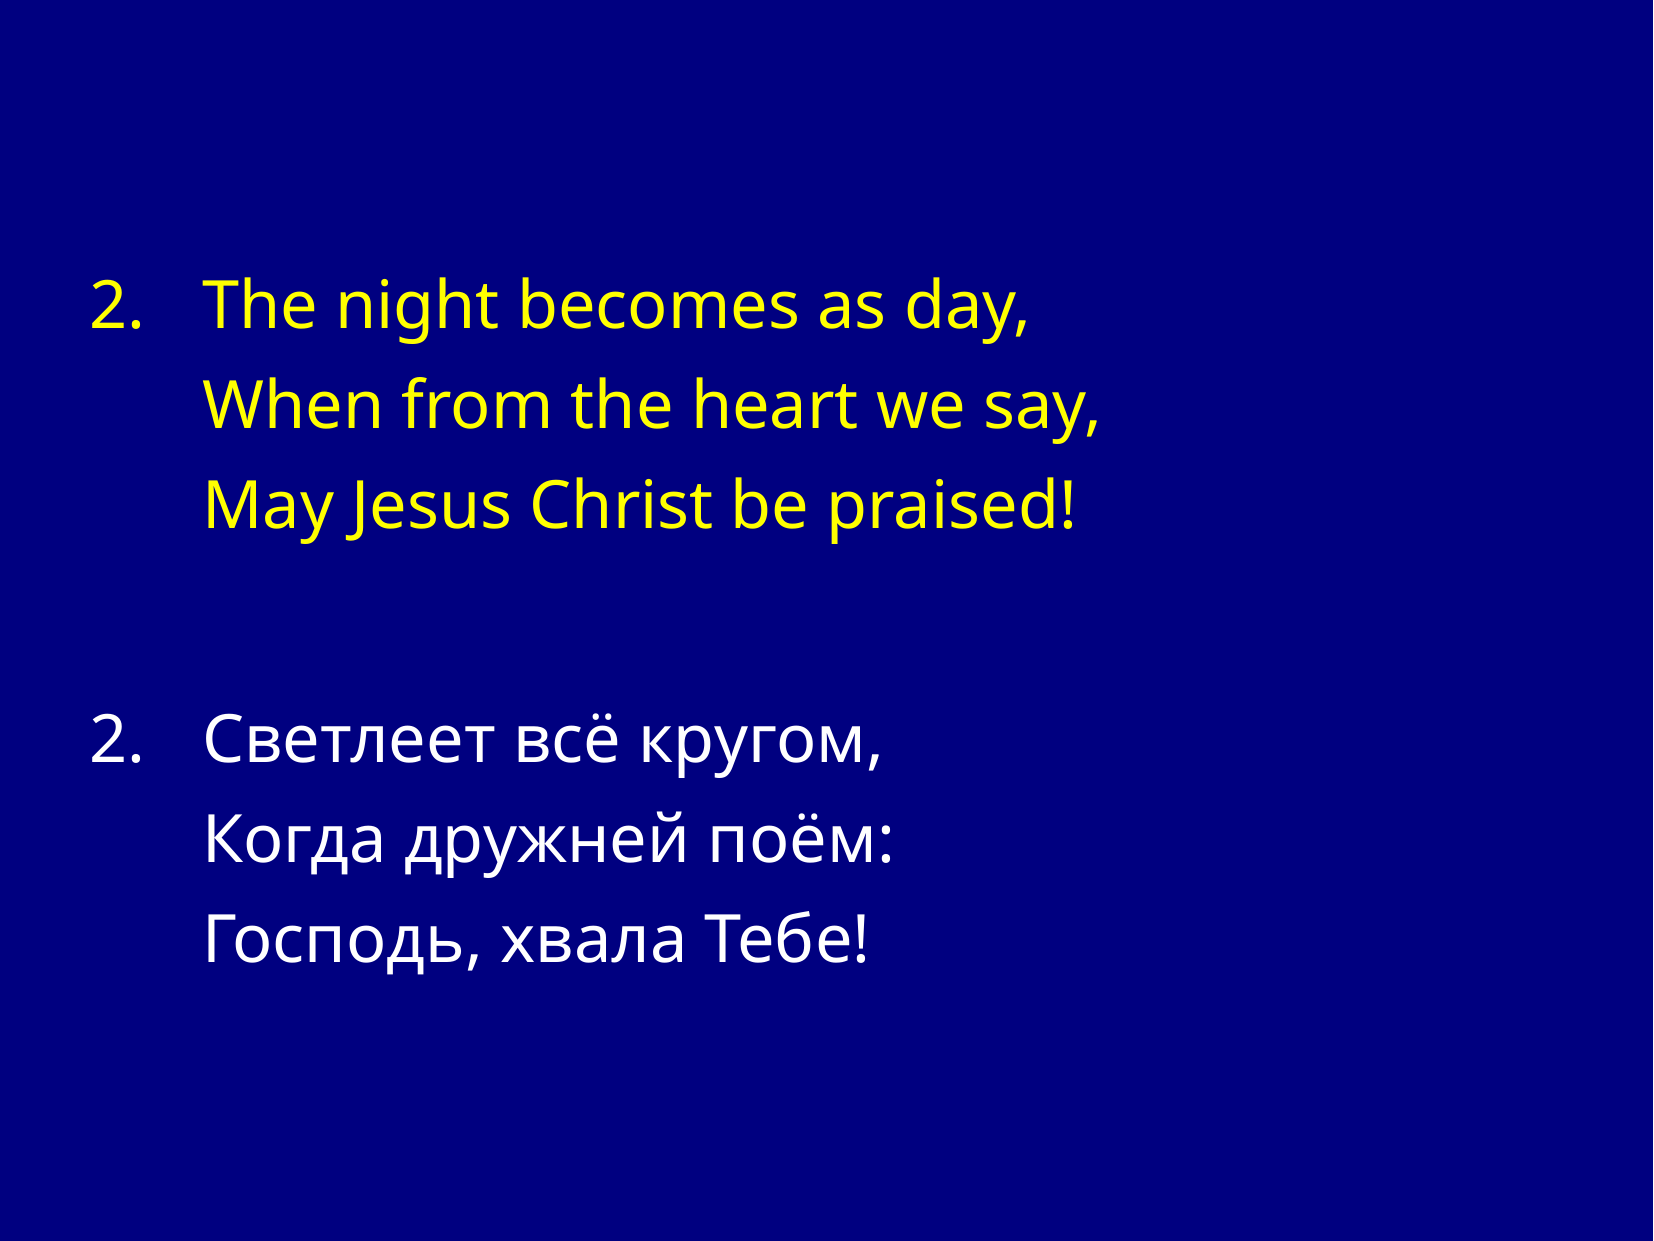

2.	The night becomes as day,
	When from the heart we say,
	May Jesus Christ be praised!
2.	Светлеет всё кругом,
	Когда дружней поём:
	Господь, хвала Тебе!